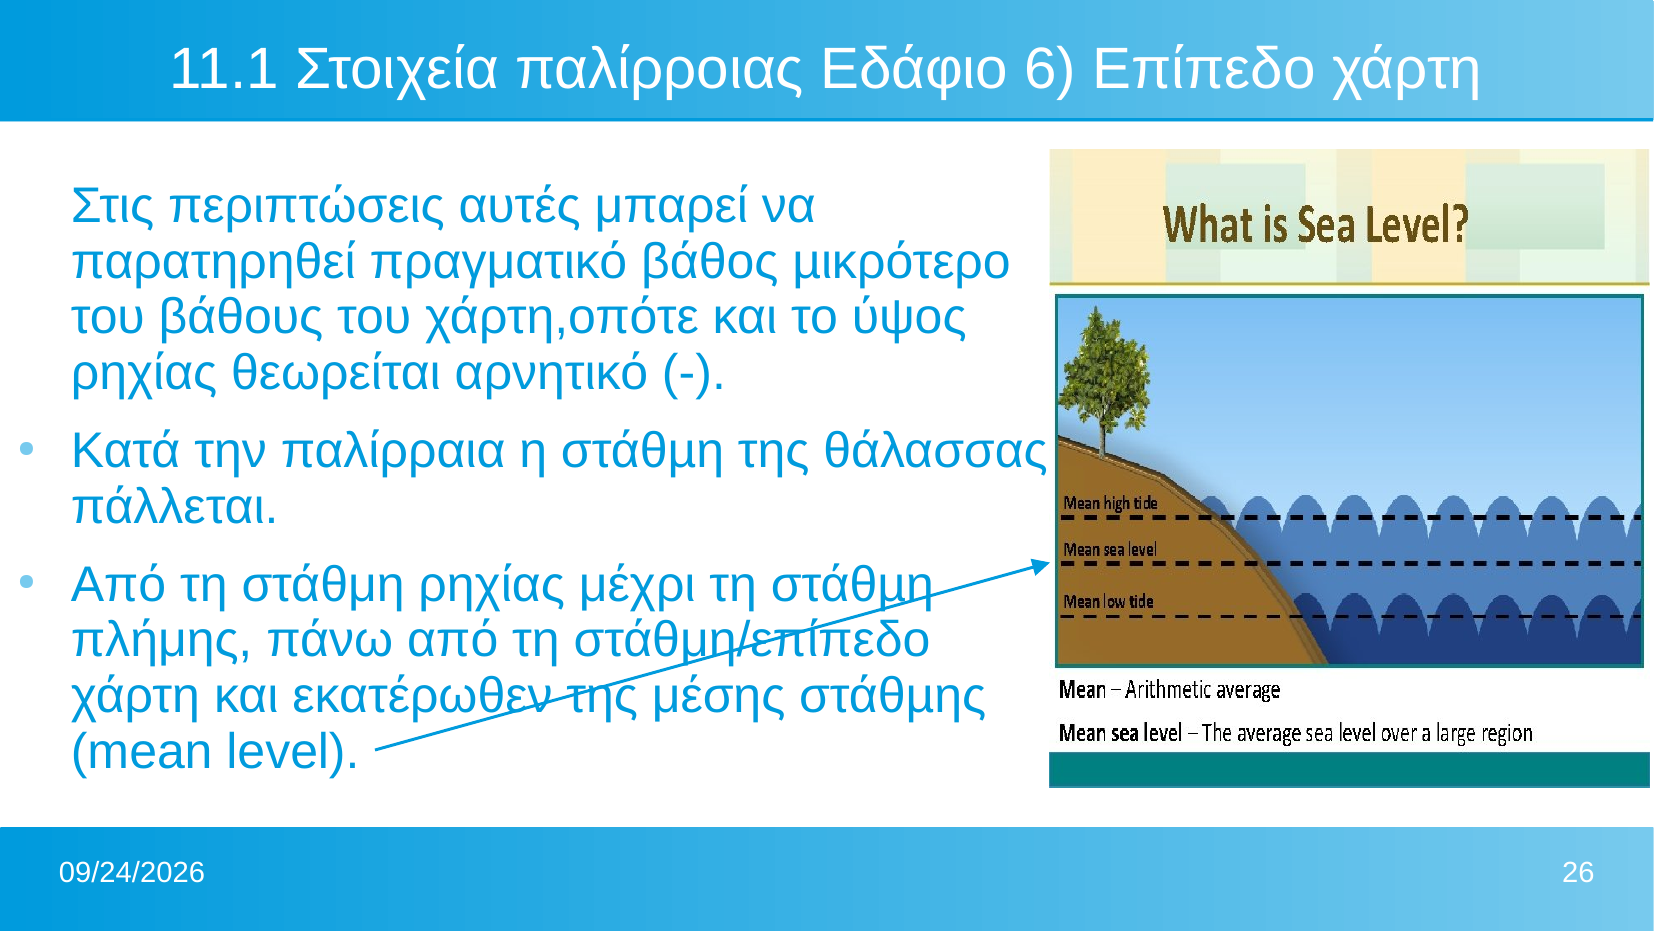

# 11.1 Στοιχεία παλίρροιας Εδάφιο 6) Επίπεδο χάρτη
Στις περιπτώσεις αυτές μπαρεί να παρατηρηθεί πραγματικό βάθος µικρότερο του βάθους του χάρτη,οπότε και το ύψος ρηχίας θεωρείται αρνητικό (-).
Κατά την παλίρραια η στάθµη της θάλασσας πάλλεται.
Από τη στάθμη ρηχίας μέχρι τη στάθµη πλήμης, πάνω από τη στάθμη/επίπεδο χάρτη και εκατέρωθεν της μέσης στάθµης (mean level).
26